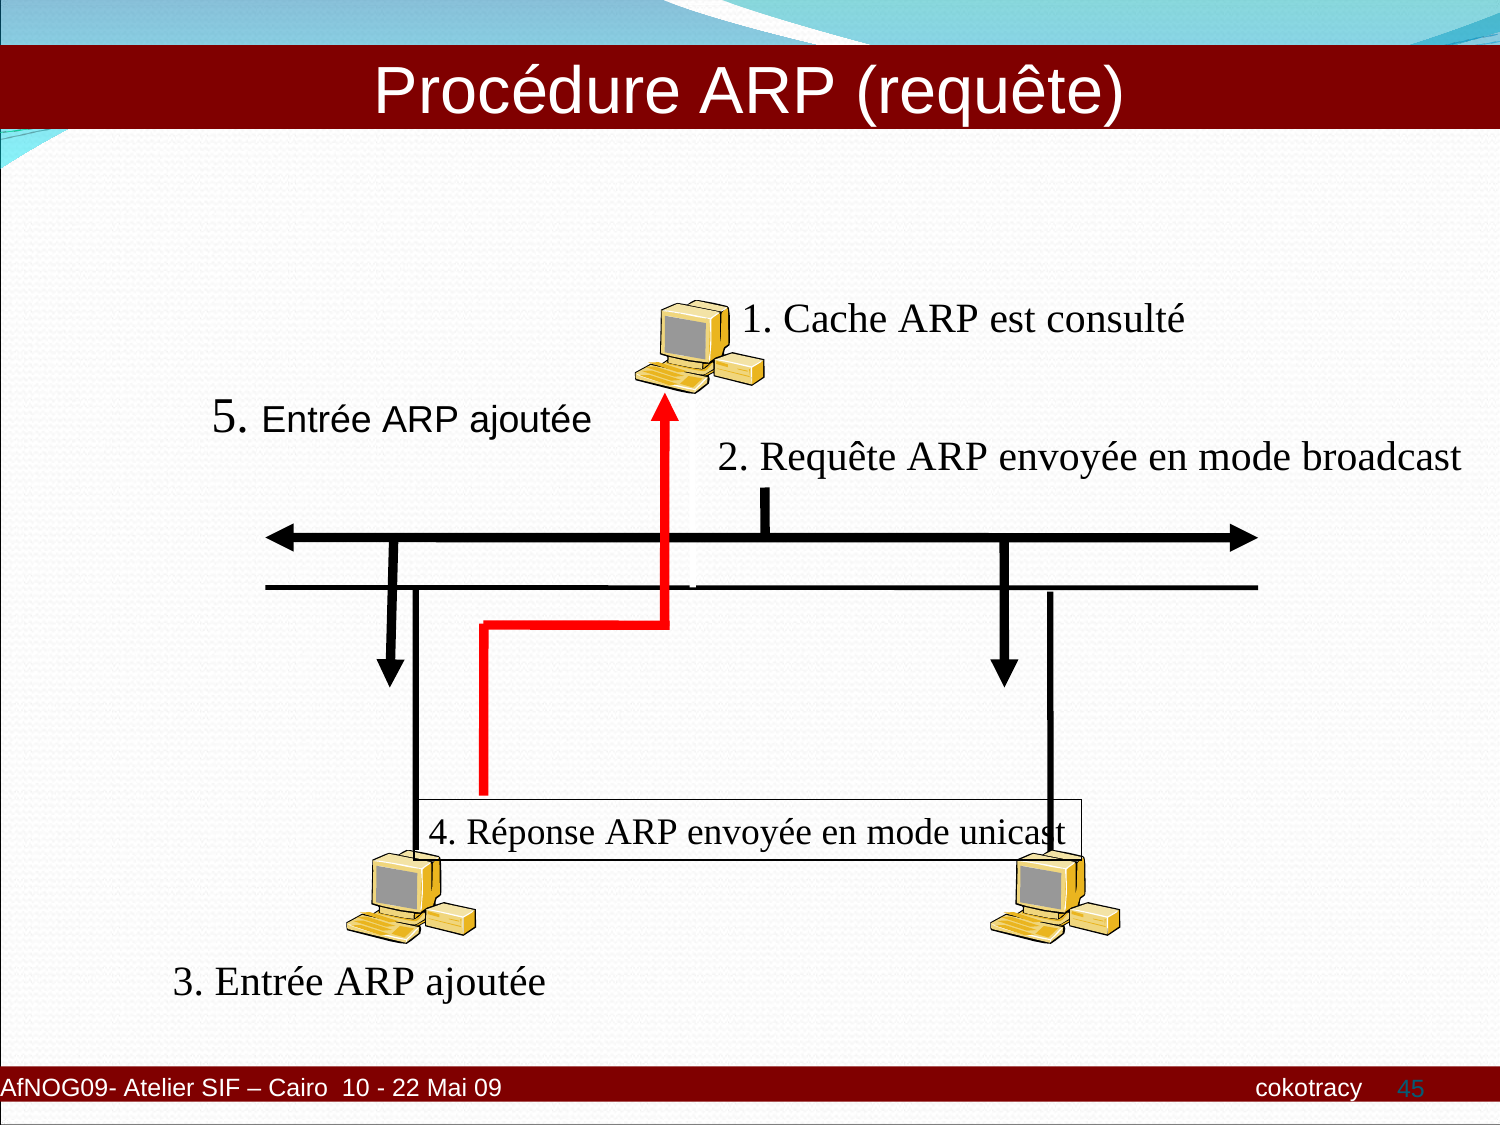

Procédure ARP (requête)‏
1. Cache ARP est consulté
5. Entrée ARP ajoutée
2. Requête ARP envoyée en mode broadcast
4. Réponse ARP envoyée en mode unicast
3. Entrée ARP ajoutée
AfNOG09- Atelier SIF – Cairo 10 - 22 Mai 09 cokotracy